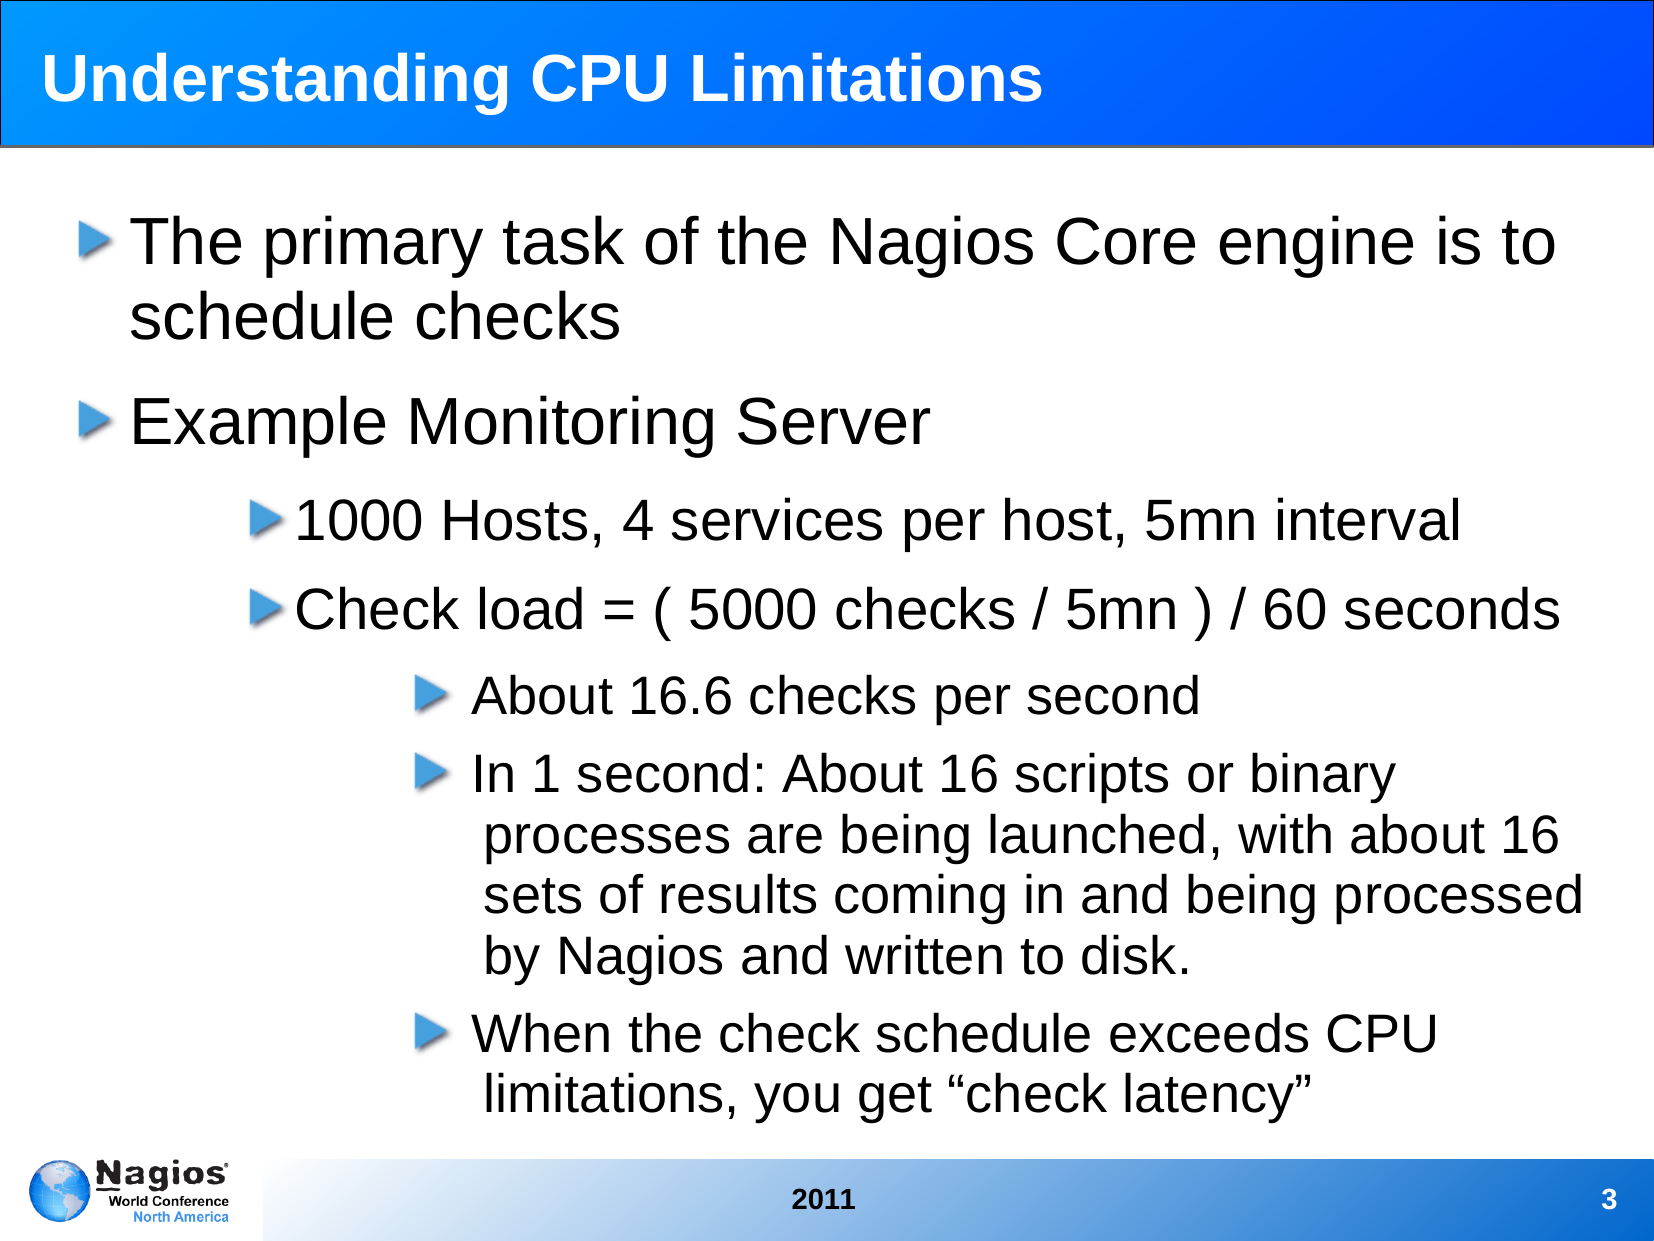

# Understanding CPU Limitations
The primary task of the Nagios Core engine is to schedule checks
Example Monitoring Server
1000 Hosts, 4 services per host, 5mn interval
Check load = ( 5000 checks / 5mn ) / 60 seconds
 About 16.6 checks per second
 In 1 second: About 16 scripts or binary processes are being launched, with about 16 sets of results coming in and being processed by Nagios and written to disk.
 When the check schedule exceeds CPU limitations, you get “check latency”
2011
3